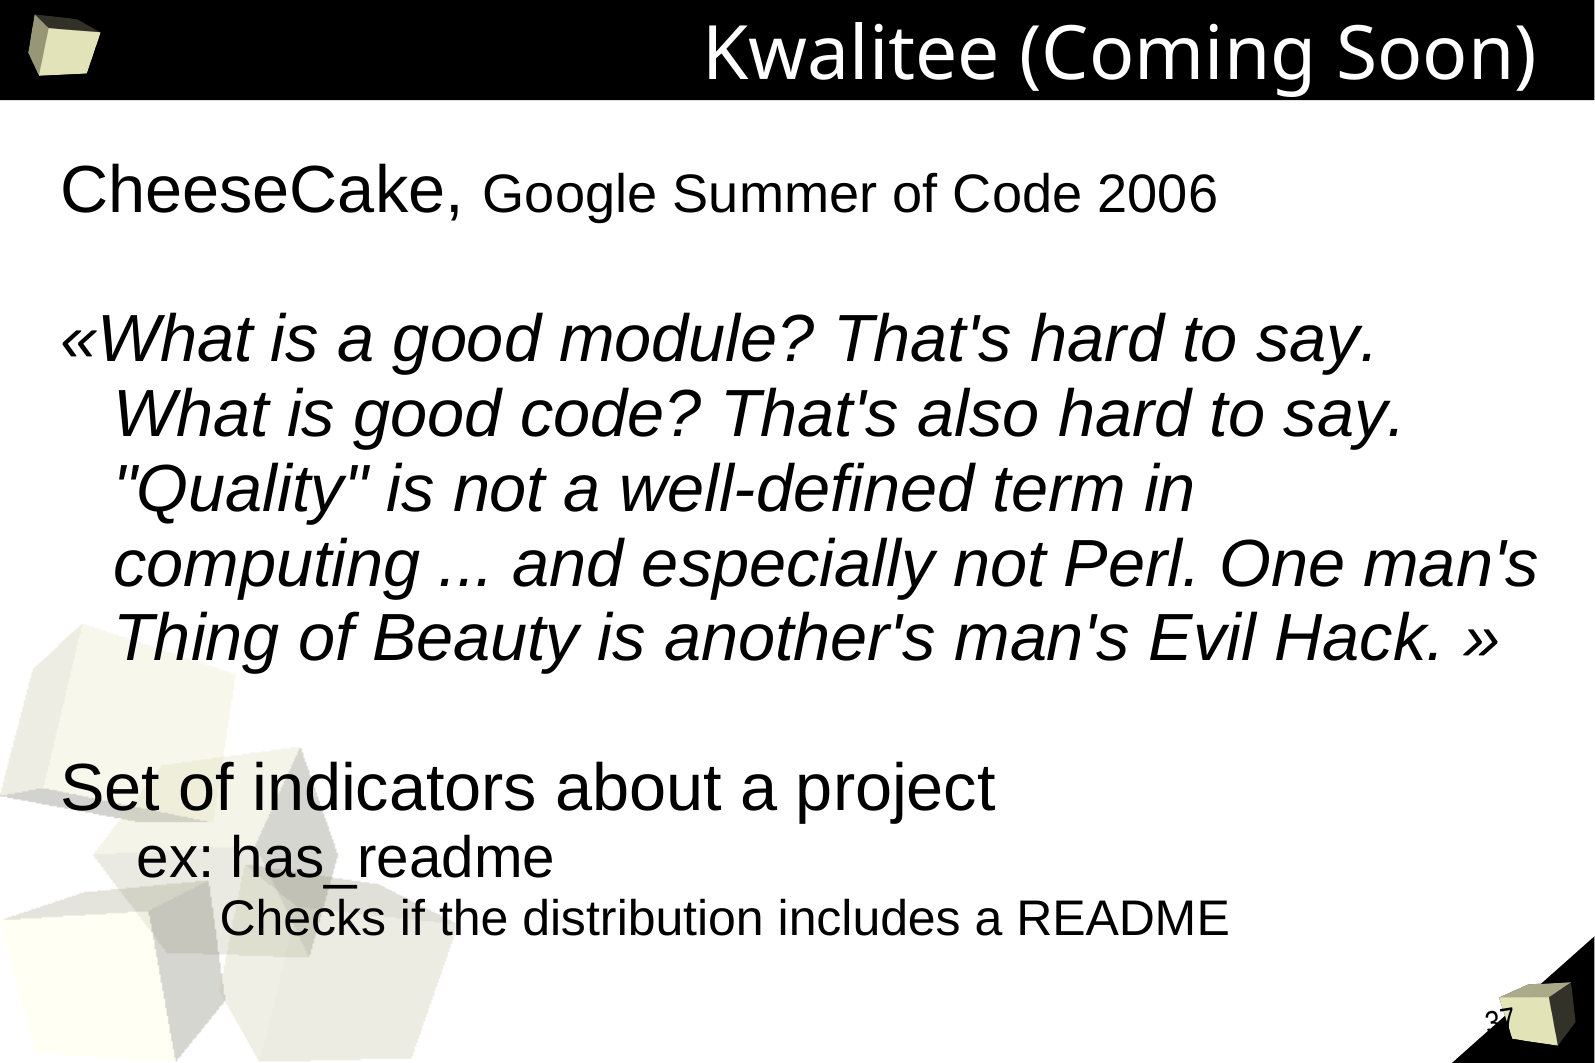

# Kwalitee (Coming Soon)
CheeseCake, Google Summer of Code 2006
«What is a good module? That's hard to say. What is good code? That's also hard to say. "Quality" is not a well-defined term in computing ... and especially not Perl. One man's Thing of Beauty is another's man's Evil Hack. »
Set of indicators about a project
ex: has_readme
Checks if the distribution includes a README